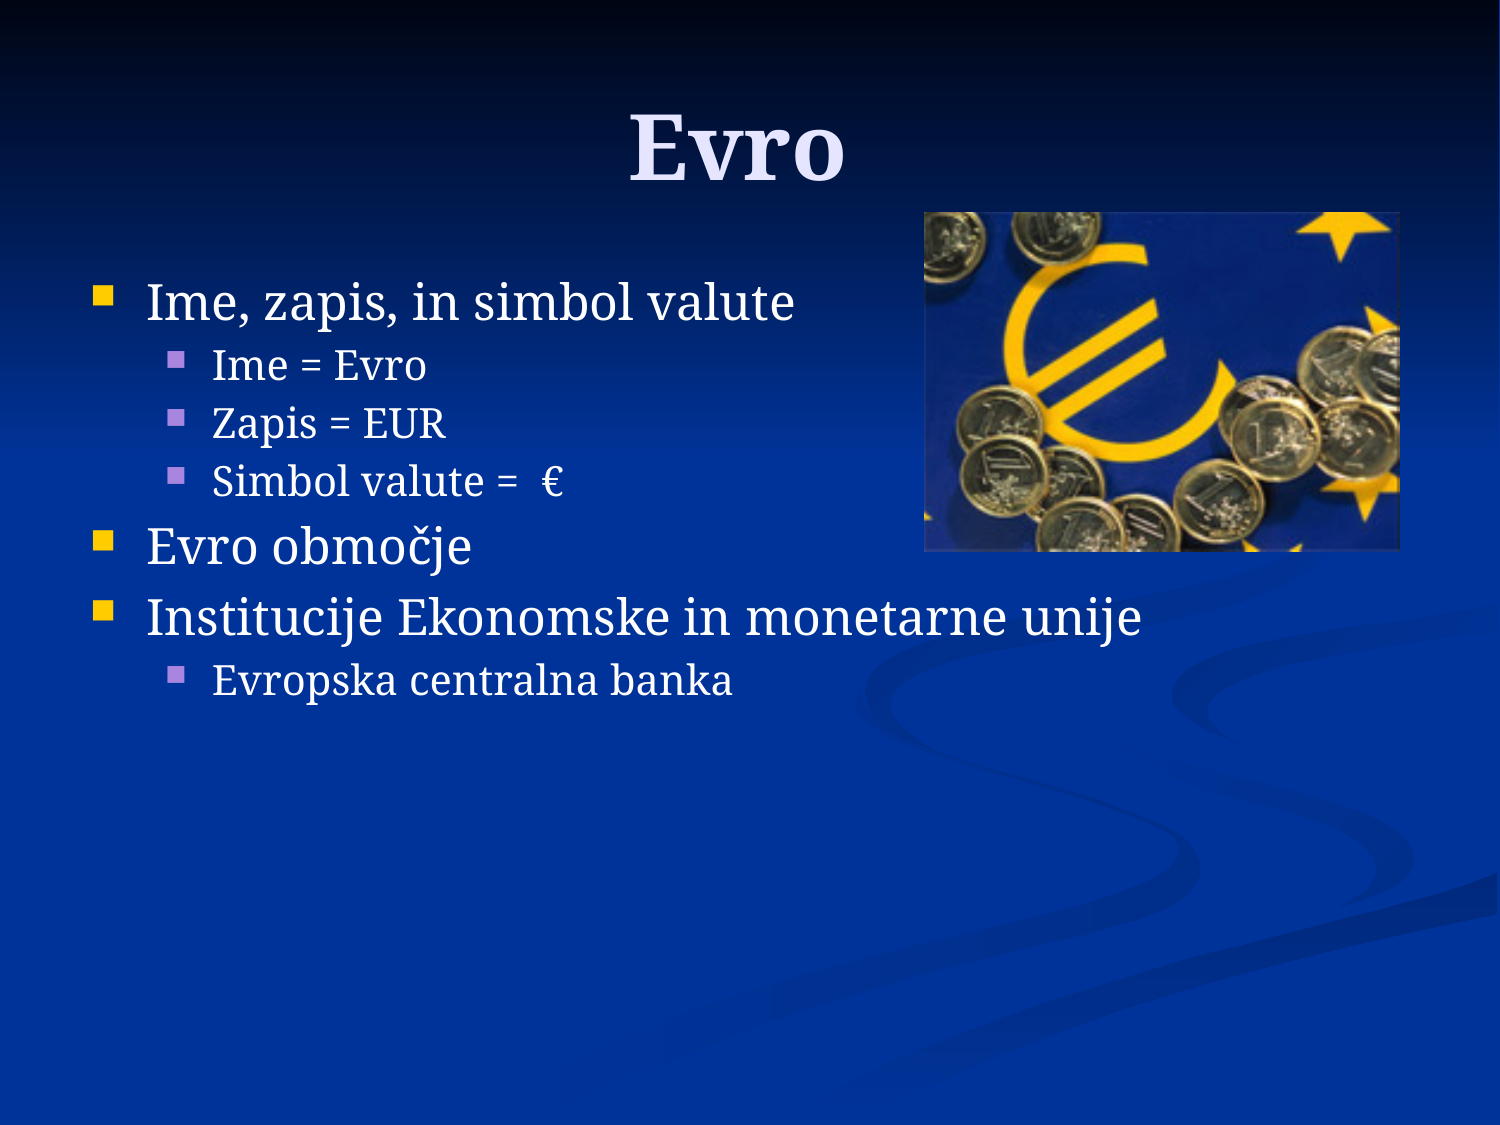

# Evro
Ime, zapis, in simbol valute
Ime = Evro
Zapis = EUR
Simbol valute = €
Evro območje
Institucije Ekonomske in monetarne unije
Evropska centralna banka